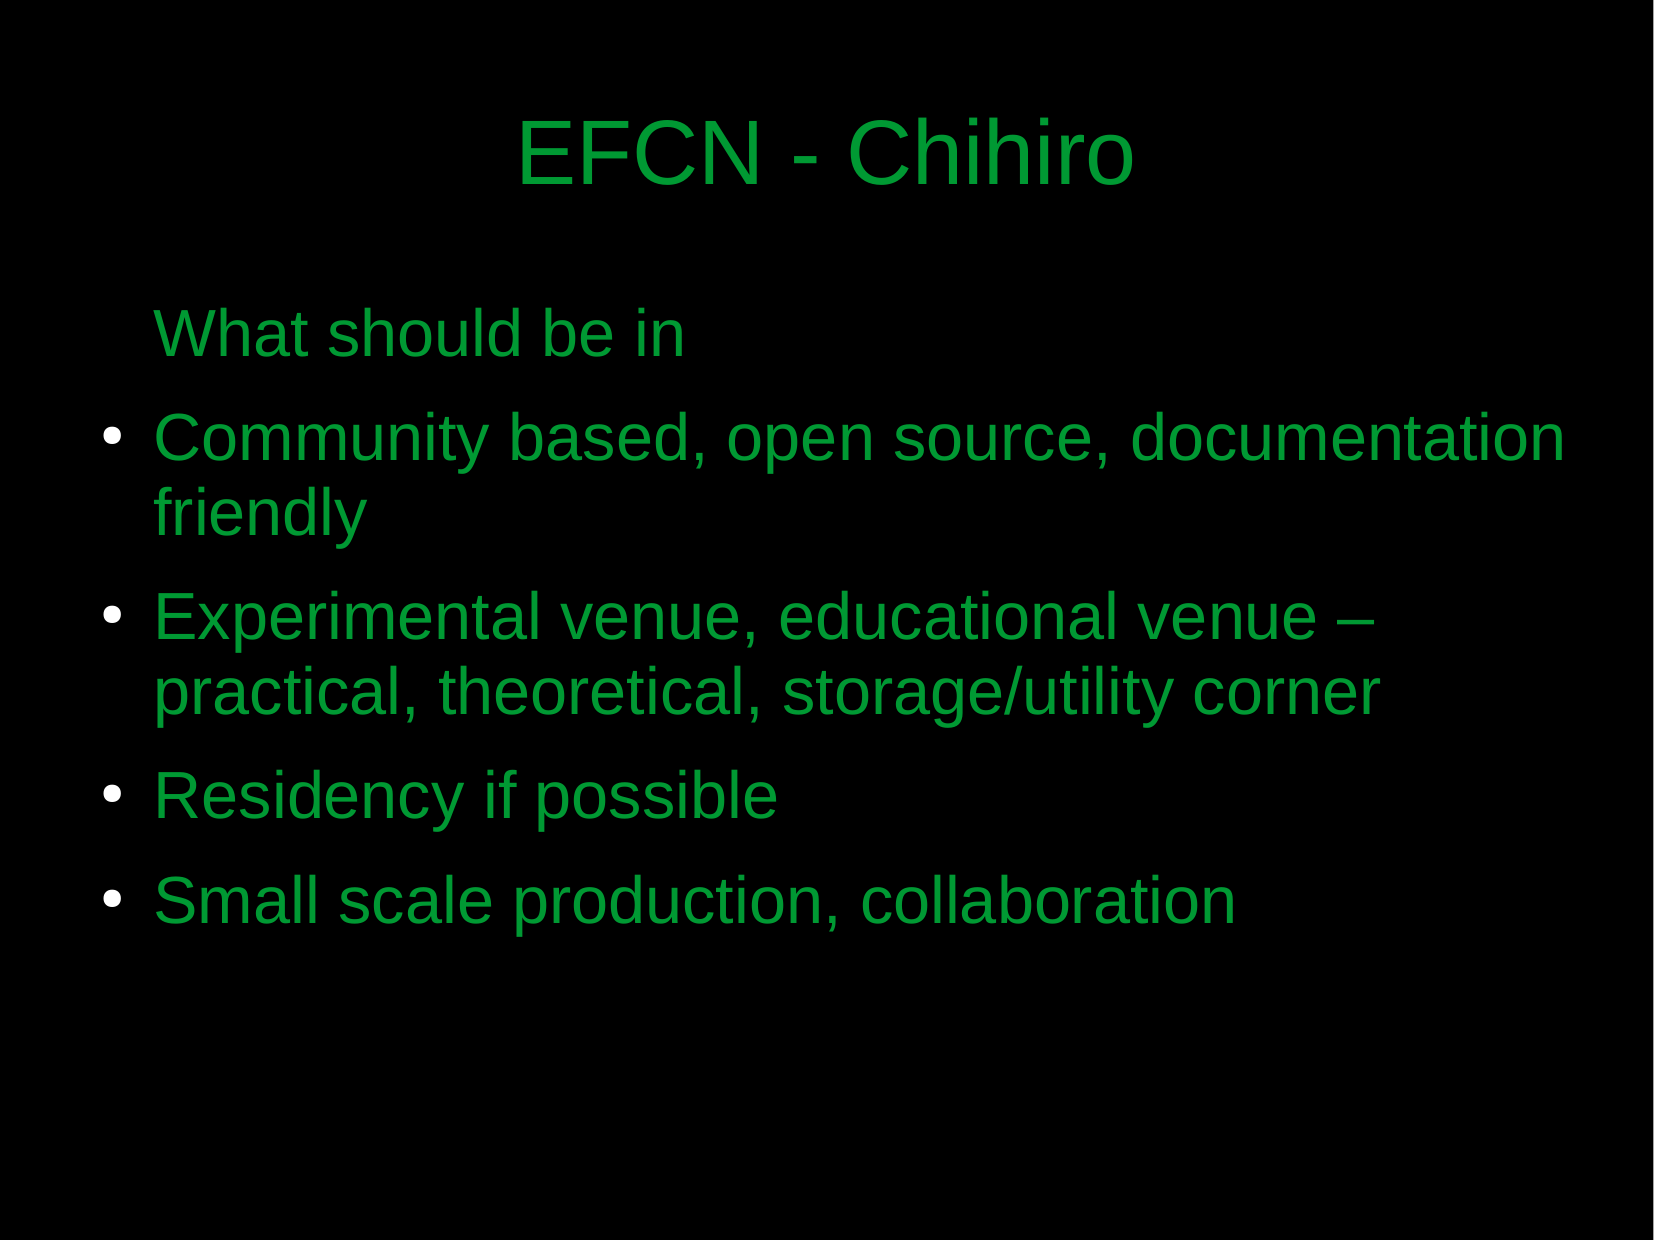

# EFCN - Chihiro
What should be in
Community based, open source, documentation friendly
Experimental venue, educational venue – practical, theoretical, storage/utility corner
Residency if possible
Small scale production, collaboration